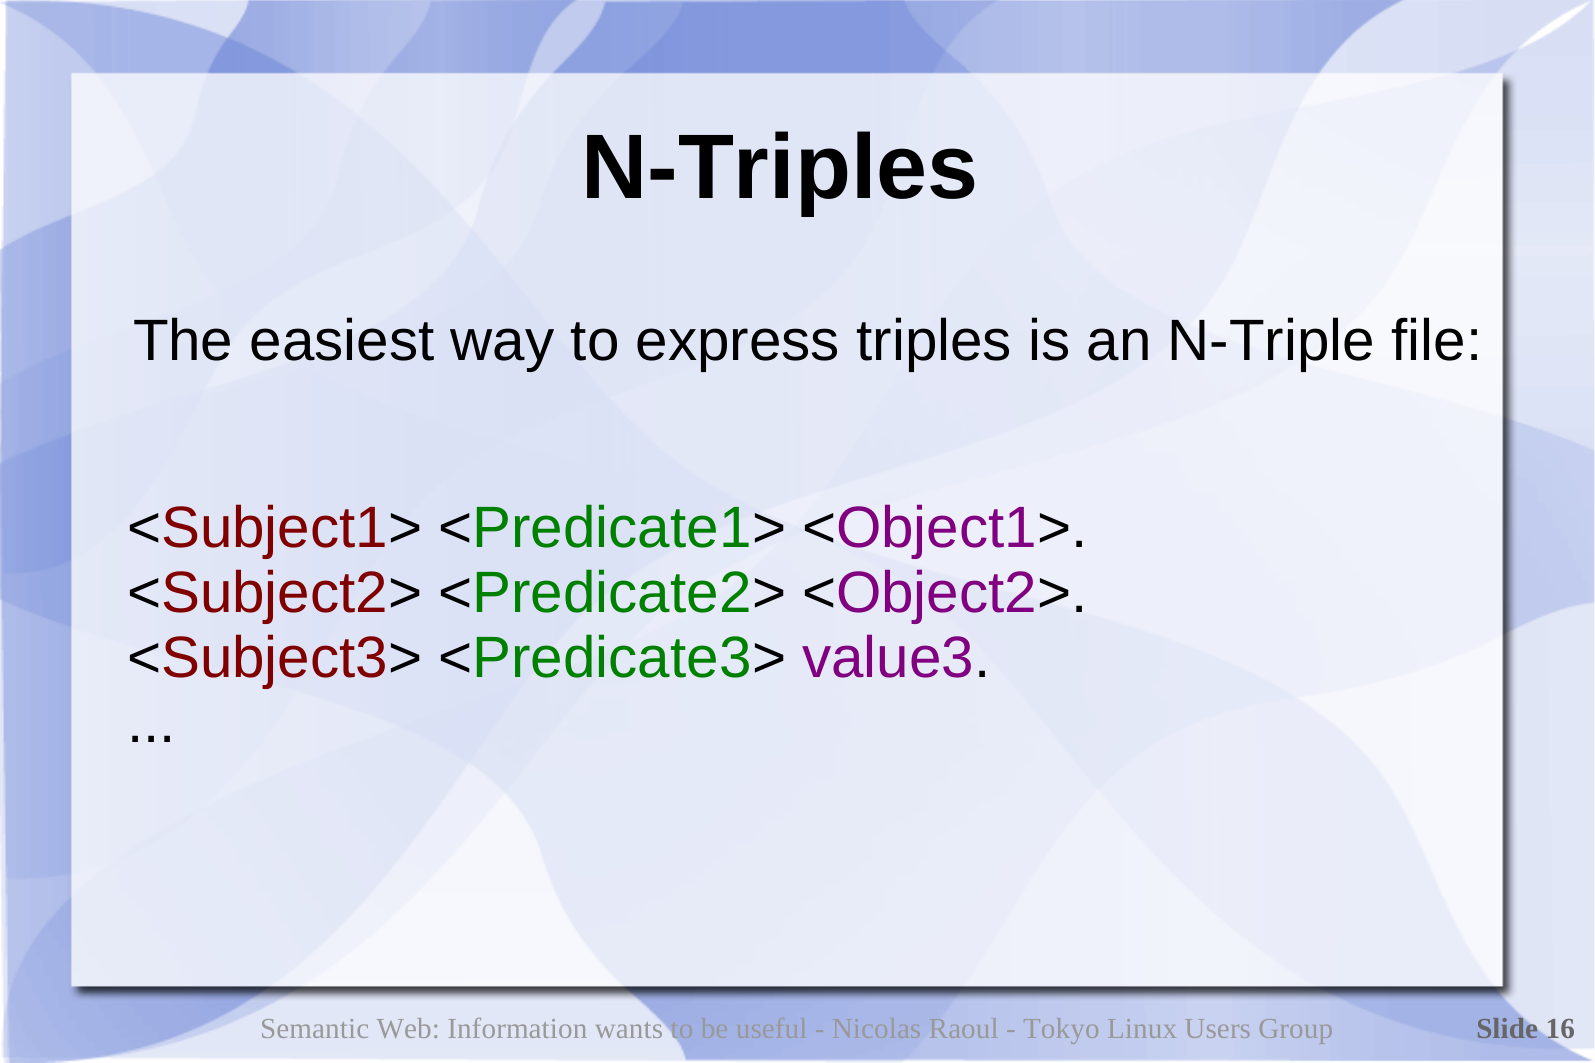

# N-Triples
The easiest way to express triples is an N-Triple file:
<Subject1> <Predicate1> <Object1>.
<Subject2> <Predicate2> <Object2>.
<Subject3> <Predicate3> value3.
...
Semantic Web: Information wants to be useful - Nicolas Raoul - Tokyo Linux Users Group
16